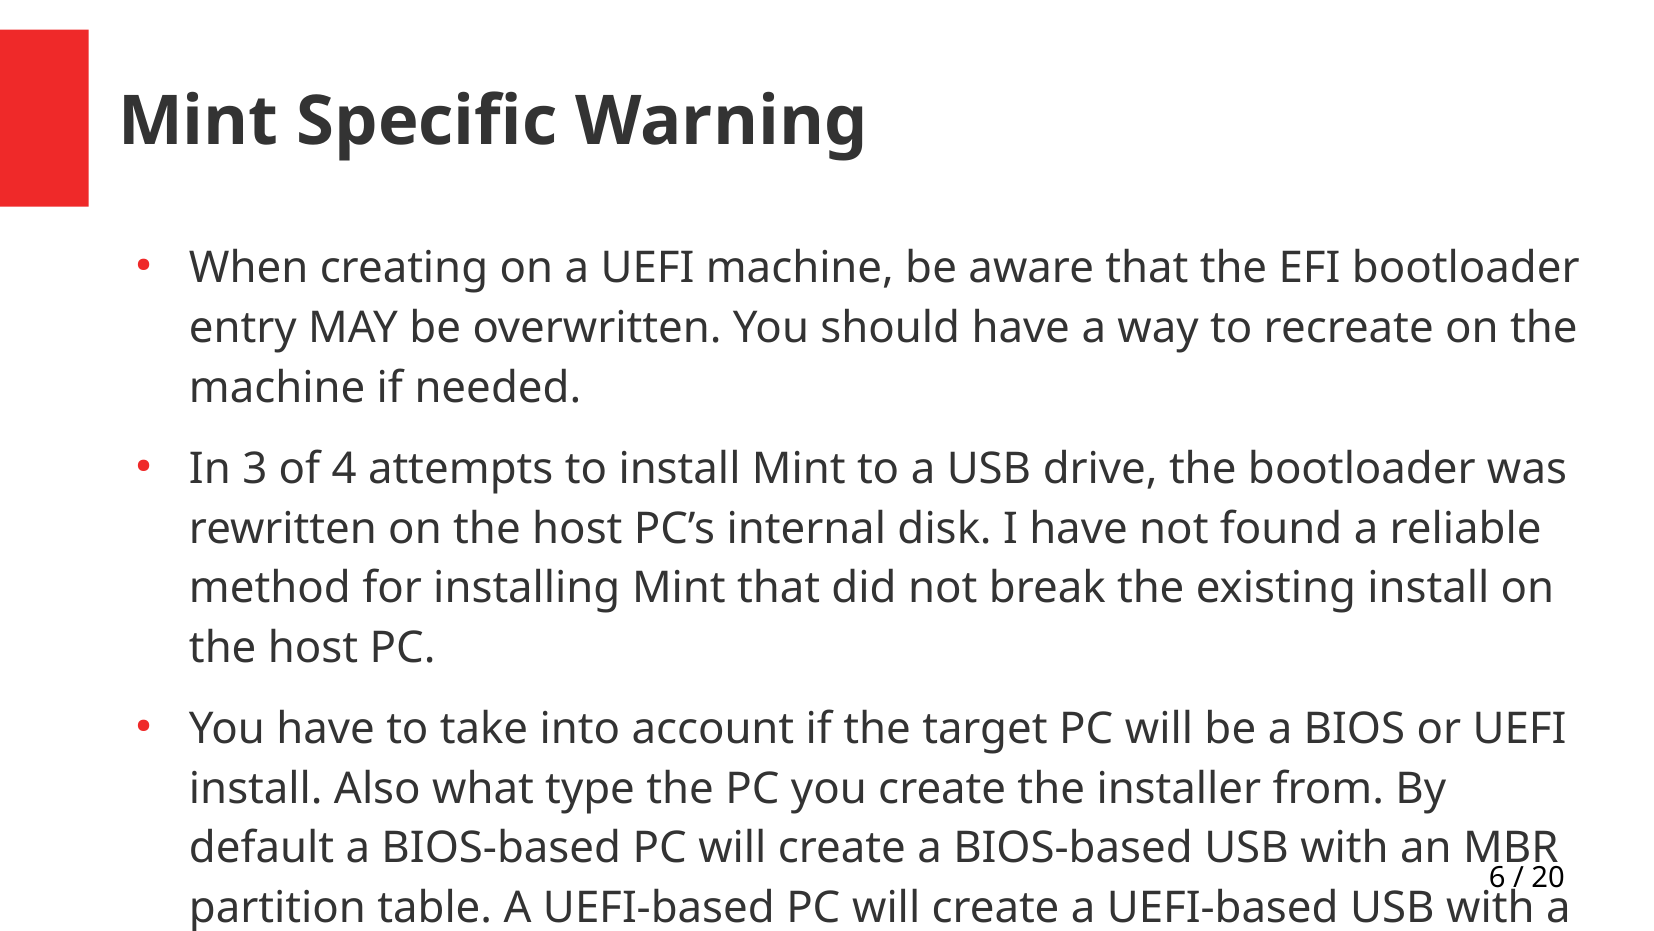

# Mint Specific Warning
When creating on a UEFI machine, be aware that the EFI bootloader entry MAY be overwritten. You should have a way to recreate on the machine if needed.
In 3 of 4 attempts to install Mint to a USB drive, the bootloader was rewritten on the host PC’s internal disk. I have not found a reliable method for installing Mint that did not break the existing install on the host PC.
You have to take into account if the target PC will be a BIOS or UEFI install. Also what type the PC you create the installer from. By default a BIOS-based PC will create a BIOS-based USB with an MBR partition table. A UEFI-based PC will create a UEFI-based USB with a GPT partition table.
6